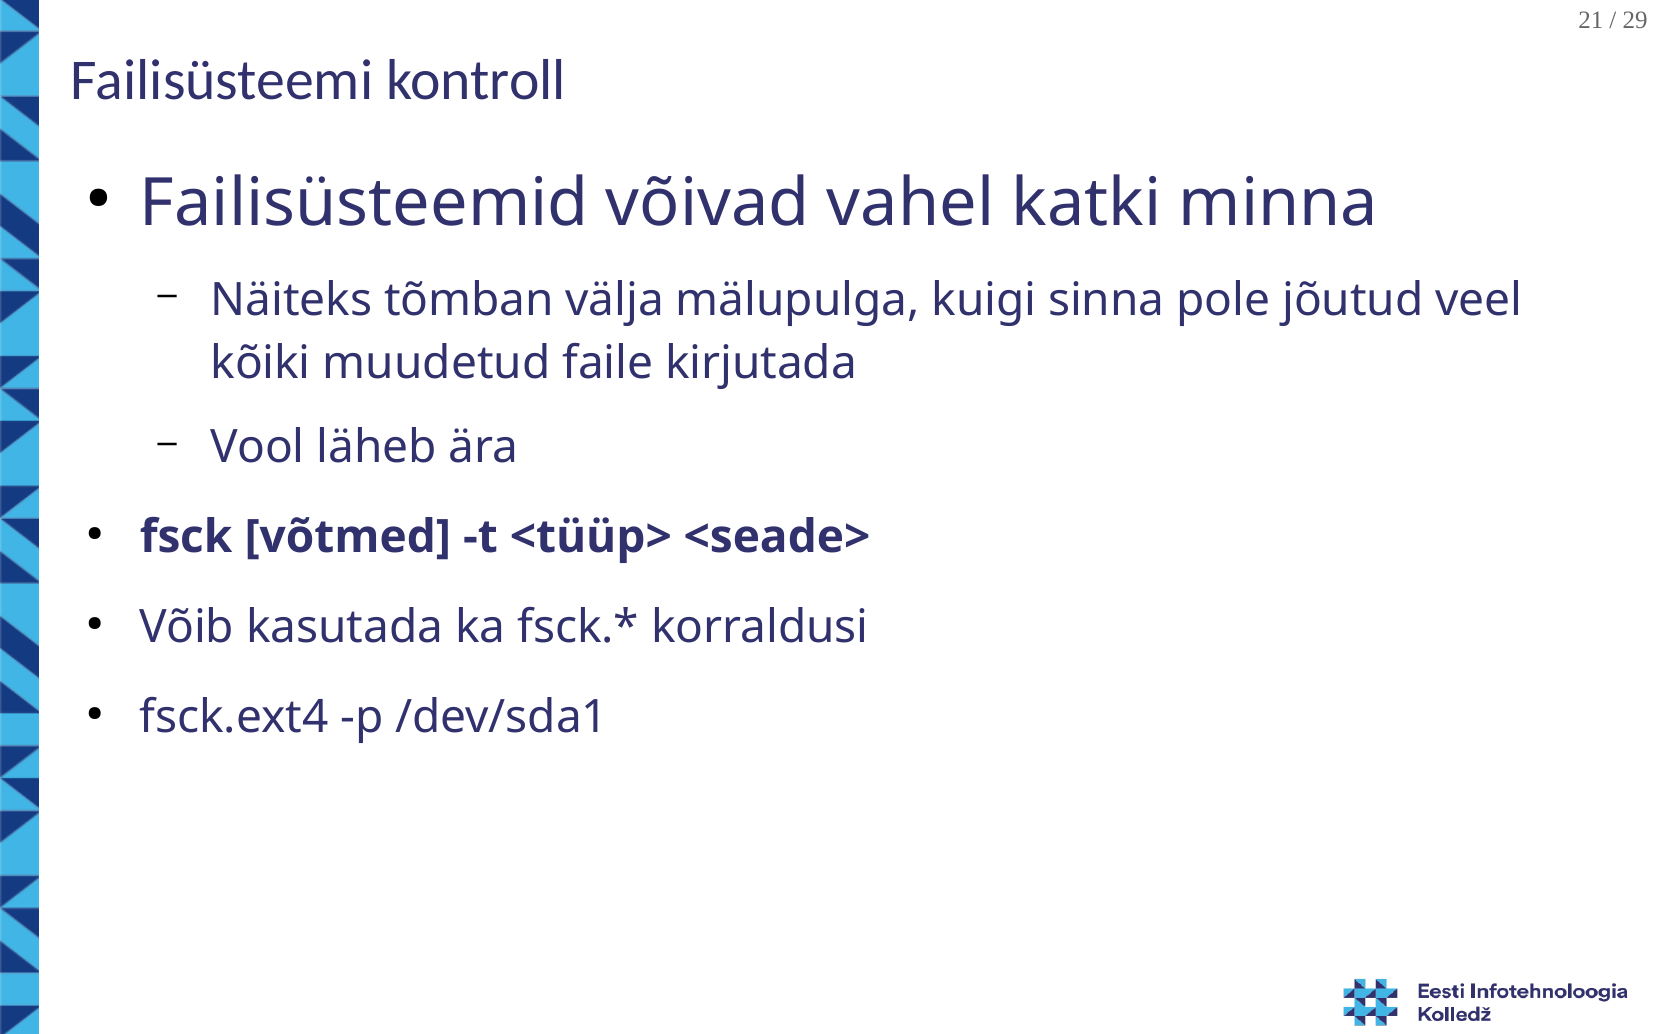

# Failisüsteemi kontroll
Failisüsteemid võivad vahel katki minna
Näiteks tõmban välja mälupulga, kuigi sinna pole jõutud veel kõiki muudetud faile kirjutada
Vool läheb ära
fsck [võtmed] -t <tüüp> <seade>
Võib kasutada ka fsck.* korraldusi
fsck.ext4 -p /dev/sda1